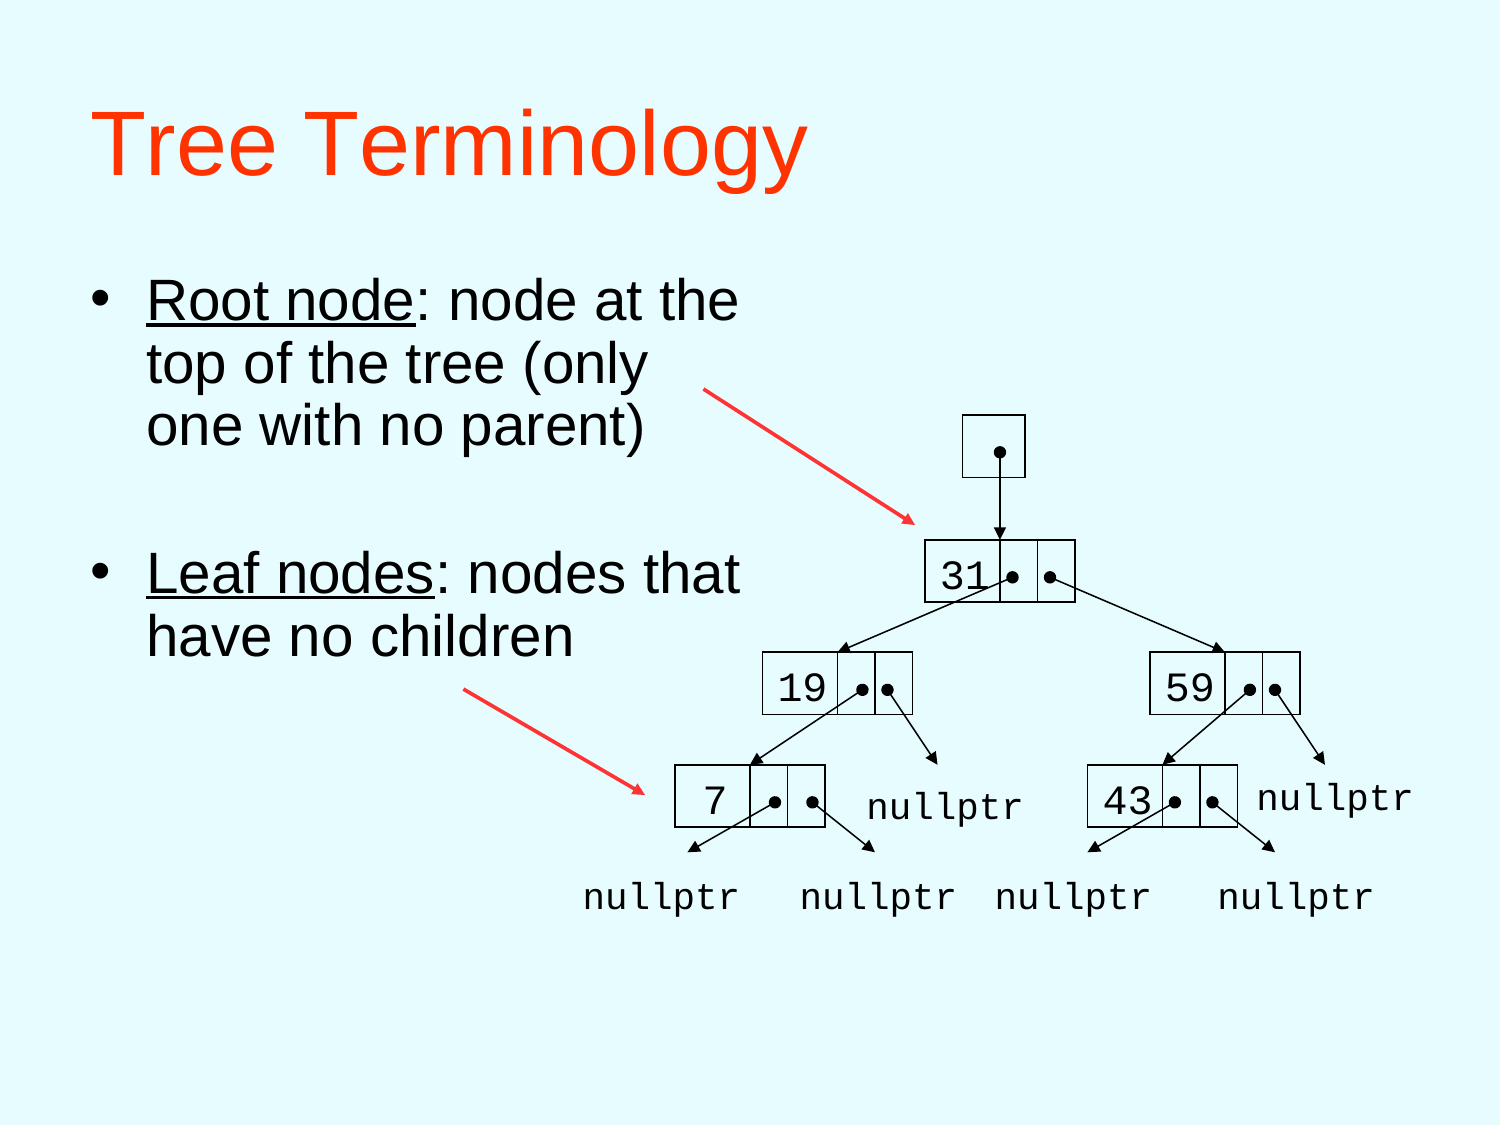

# Tree Terminology
Root node: node at the top of the tree (only one with no parent)
Leaf nodes: nodes that have no children
31
19
59
7
43
nullptr
nullptr
nullptr
nullptr
nullptr
nullptr